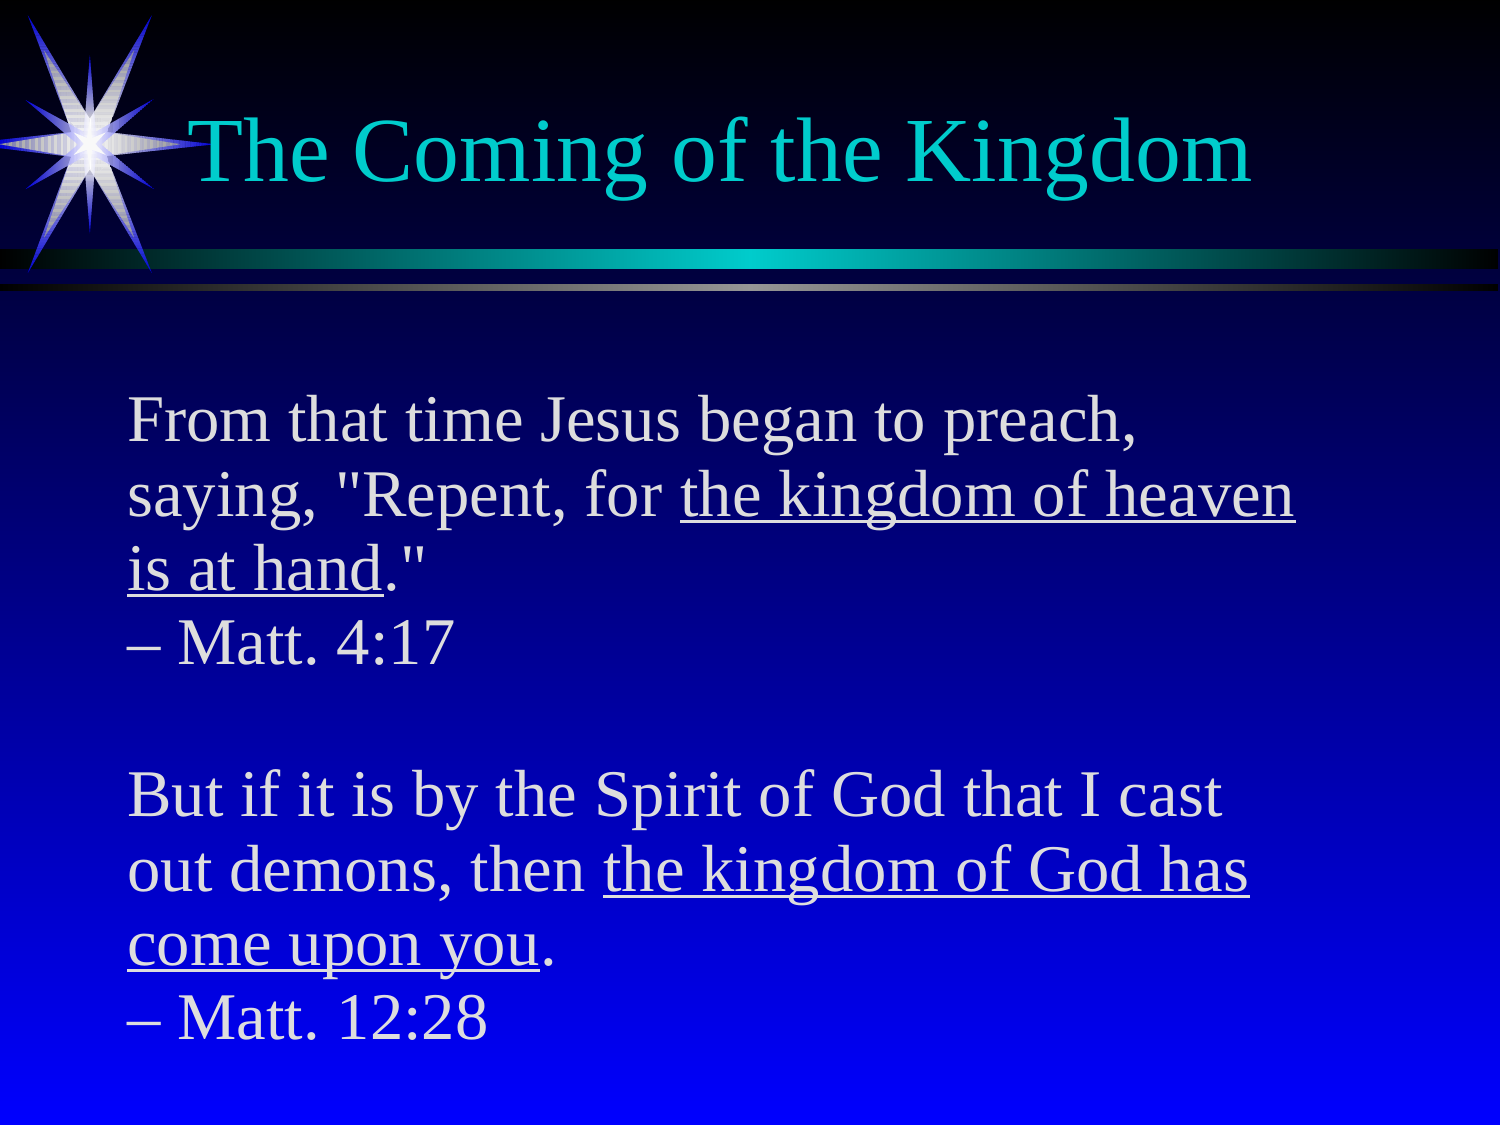

# The Coming of the Kingdom
From that time Jesus began to preach, saying, "Repent, for the kingdom of heaven is at hand."
– Matt. 4:17
But if it is by the Spirit of God that I cast out demons, then the kingdom of God has come upon you.
– Matt. 12:28